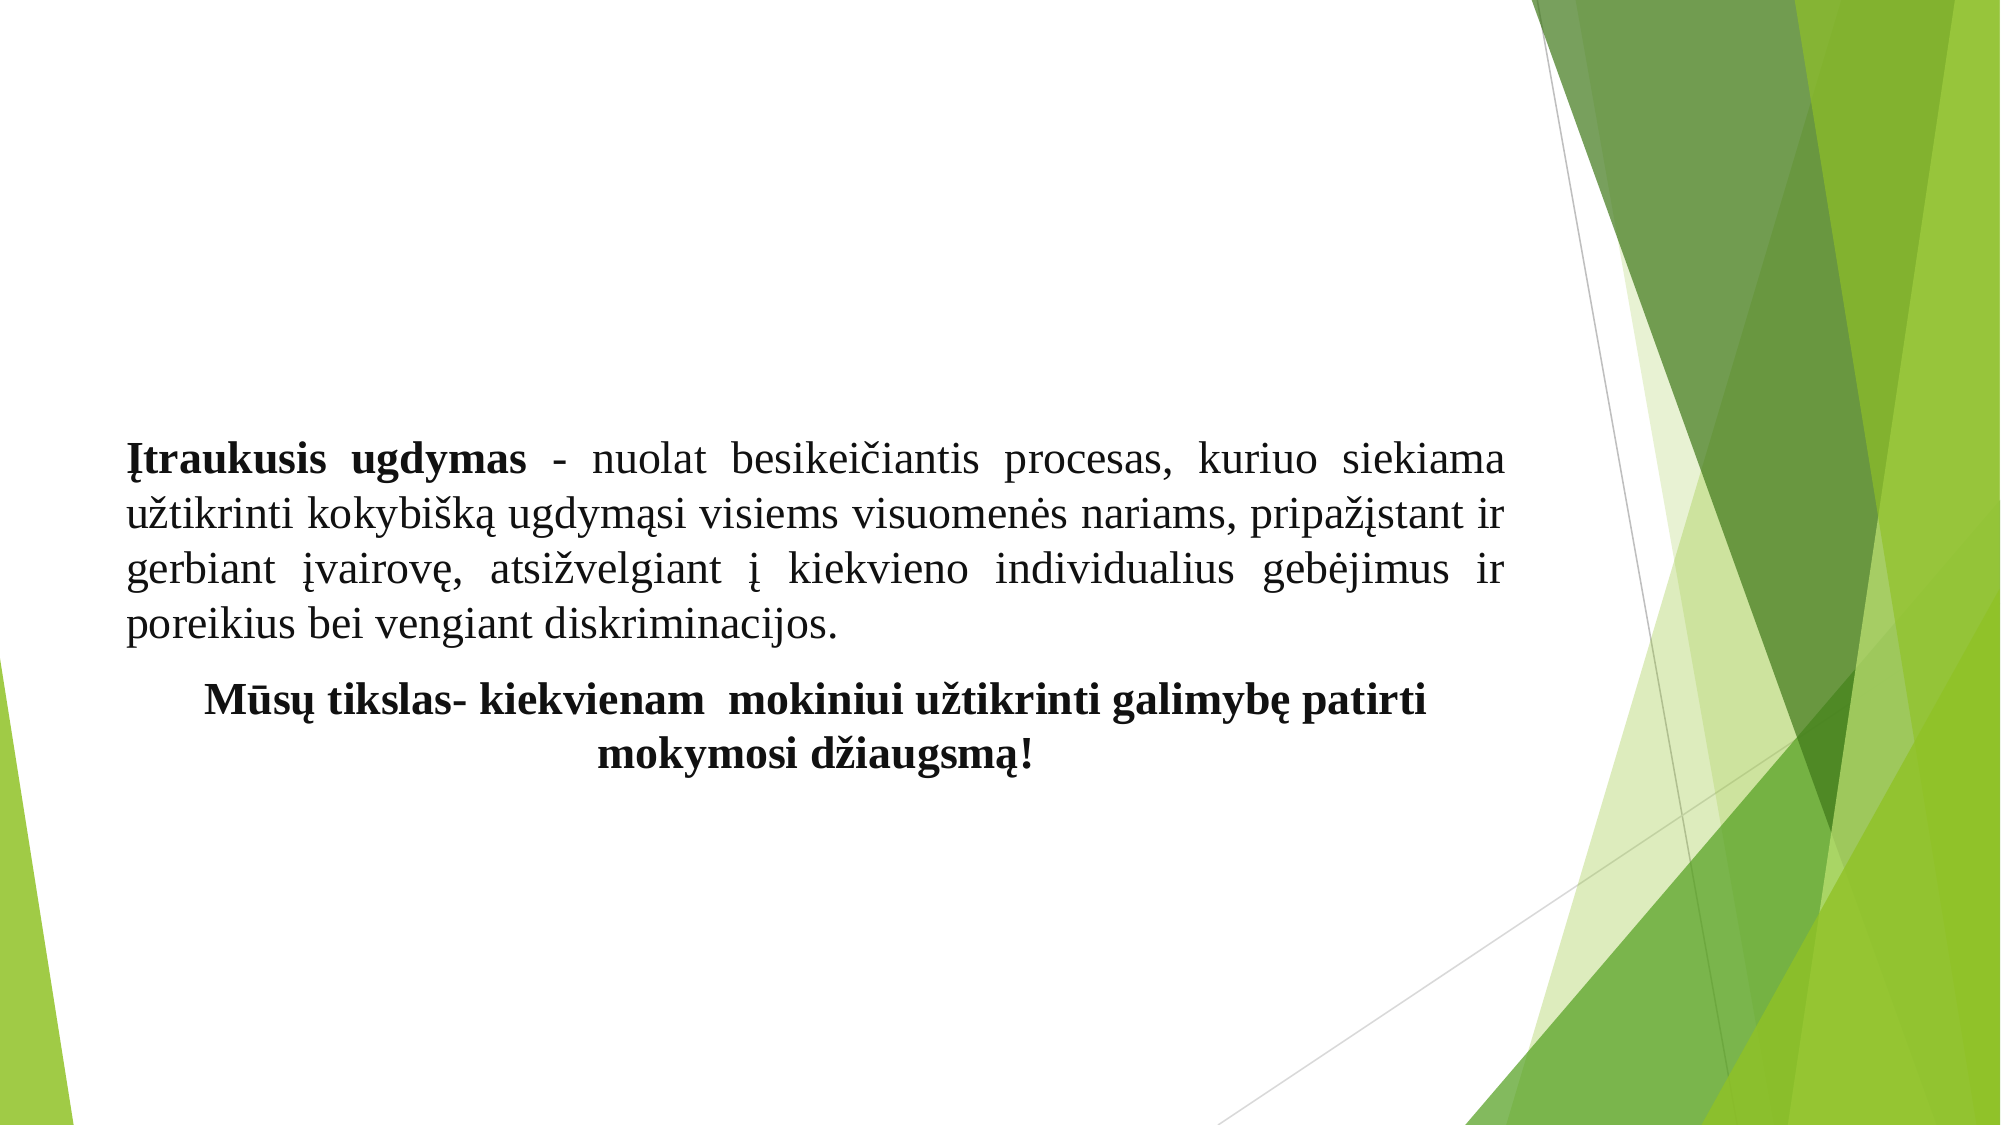

#
Įtraukusis ugdymas - nuolat besikeičiantis procesas, kuriuo siekiama užtikrinti kokybišką ugdymąsi visiems visuomenės nariams, pripažįstant ir gerbiant įvairovę, atsižvelgiant į kiekvieno individualius gebėjimus ir poreikius bei vengiant diskriminacijos.
Mūsų tikslas- kiekvienam mokiniui užtikrinti galimybę patirti mokymosi džiaugsmą!